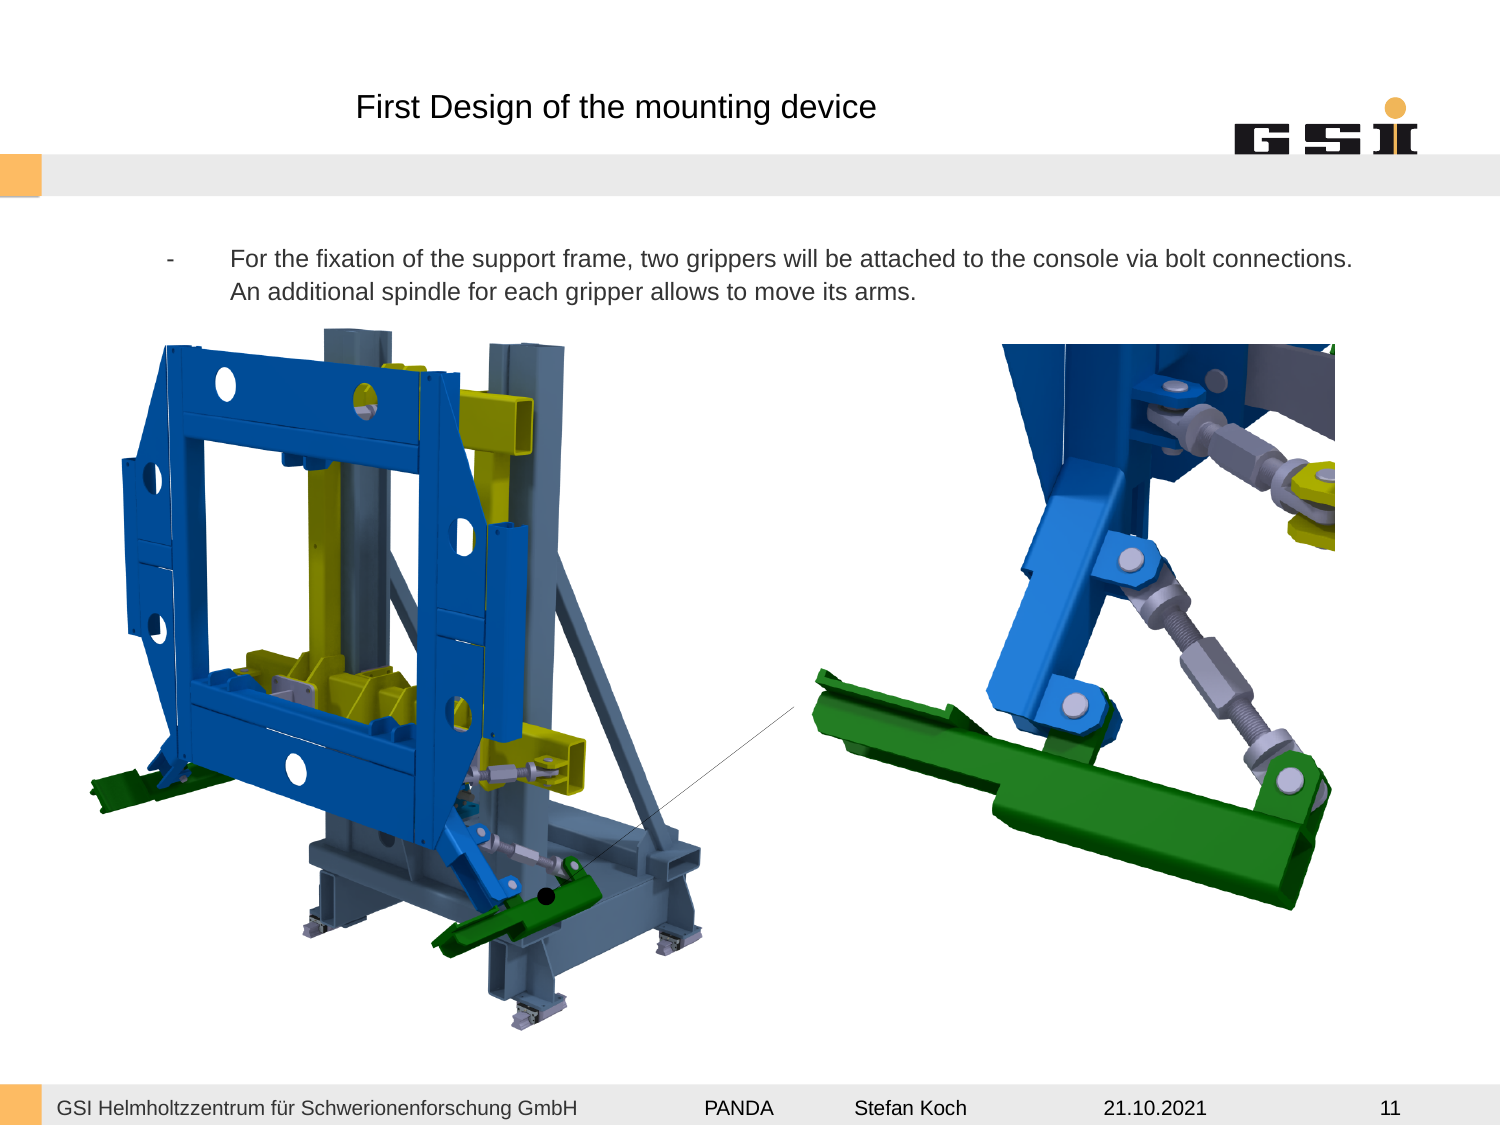

First Design of the mounting device
 - 	For the fixation of the support frame, two grippers will be attached to the console via bolt connections. 	An additional spindle for each gripper allows to move its arms.